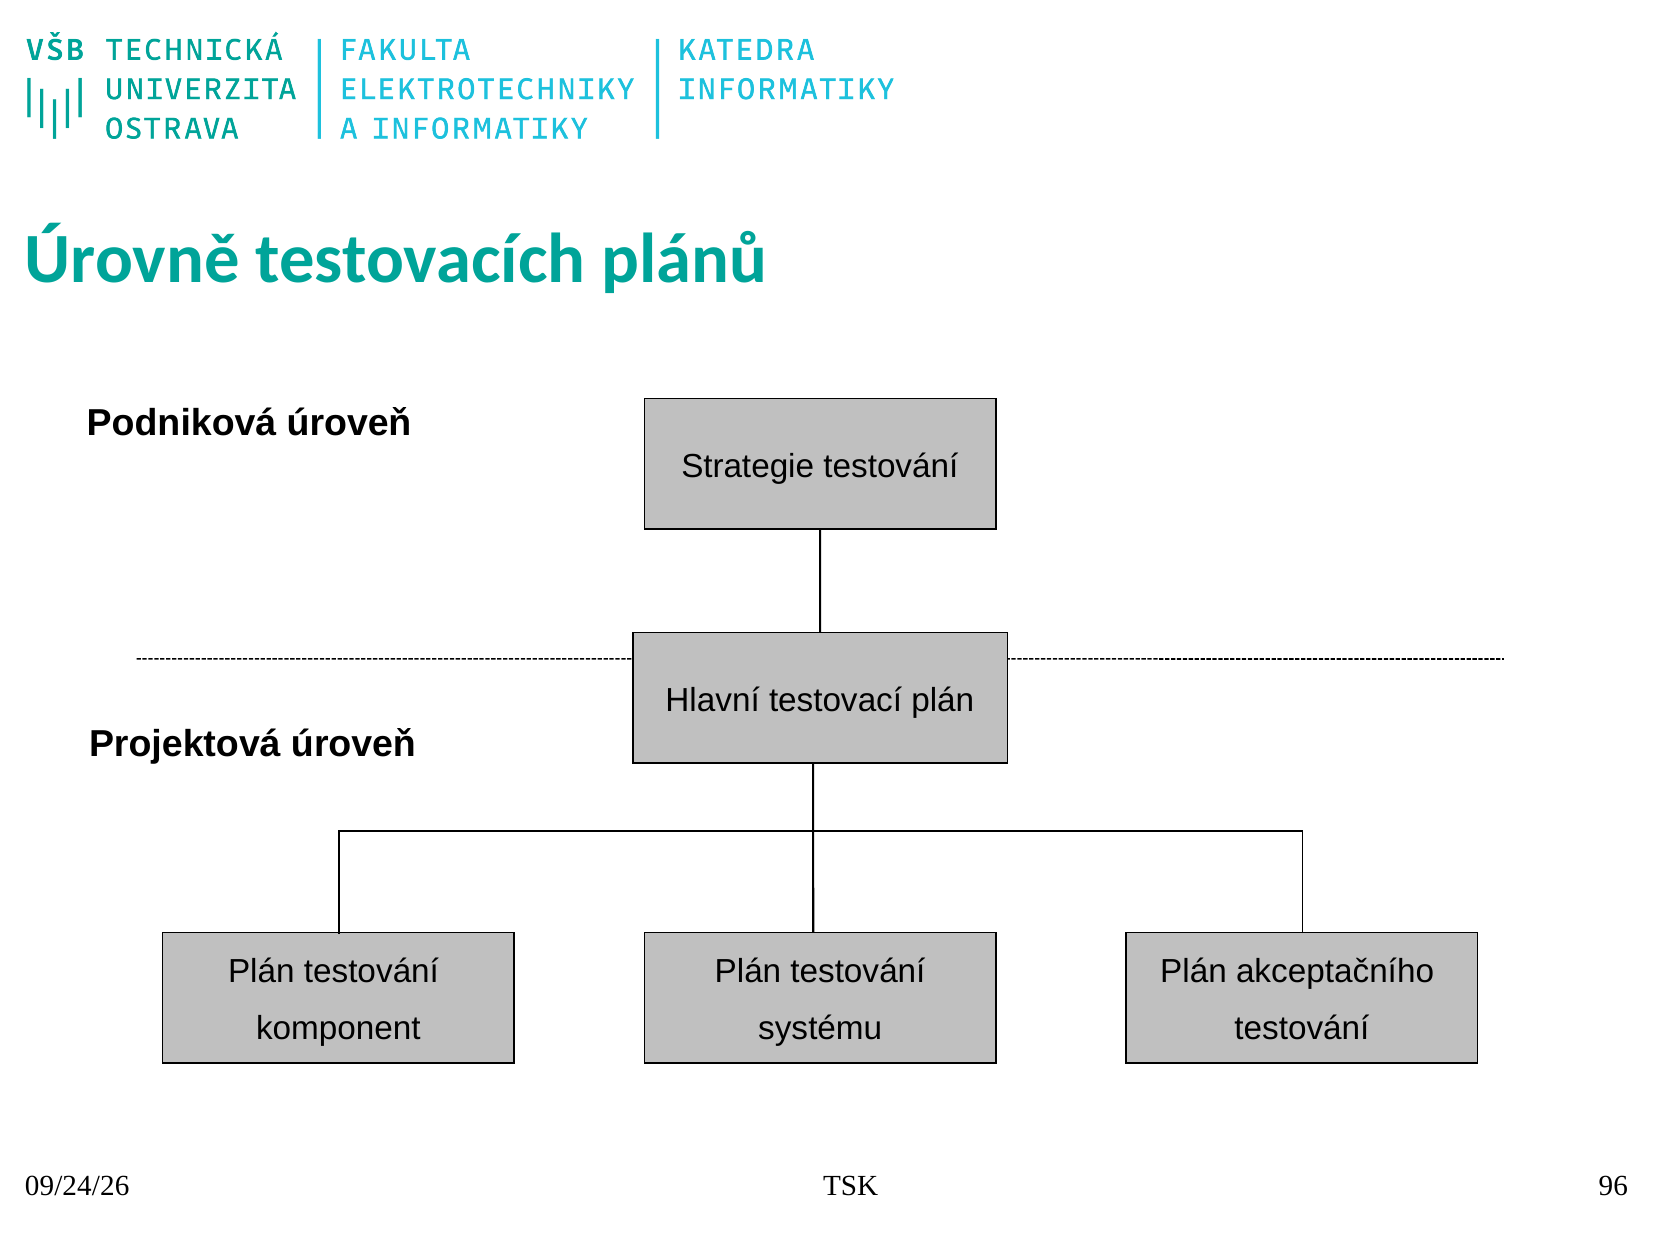

# Úrovně testovacích plánů
Podniková úroveň
Strategie testování
Hlavní testovací plán
Projektová úroveň
Plán testování
komponent
Plán testování
systému
Plán akceptačního
testování
TSK
96